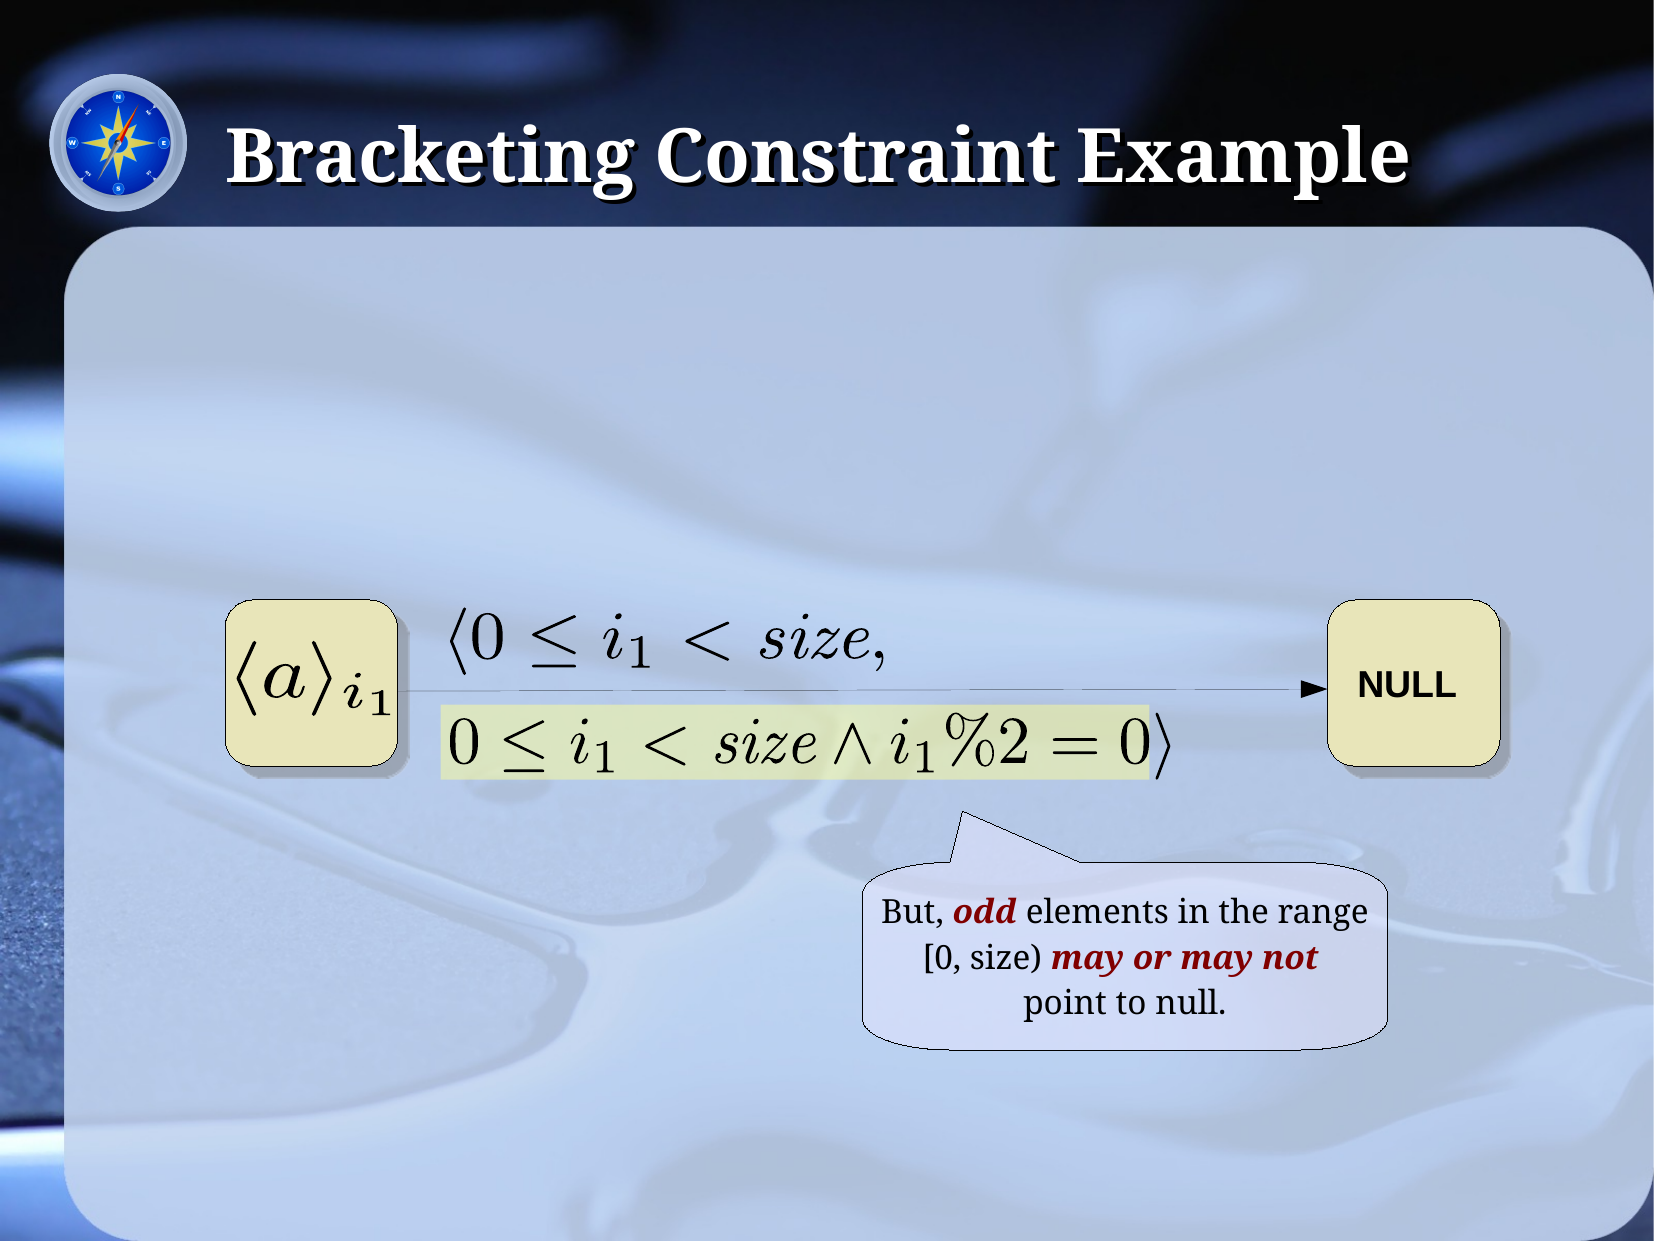

# Bracketing Constraint Example
NULL
But, odd elements in the range
[0, size) may or may not
point to null.